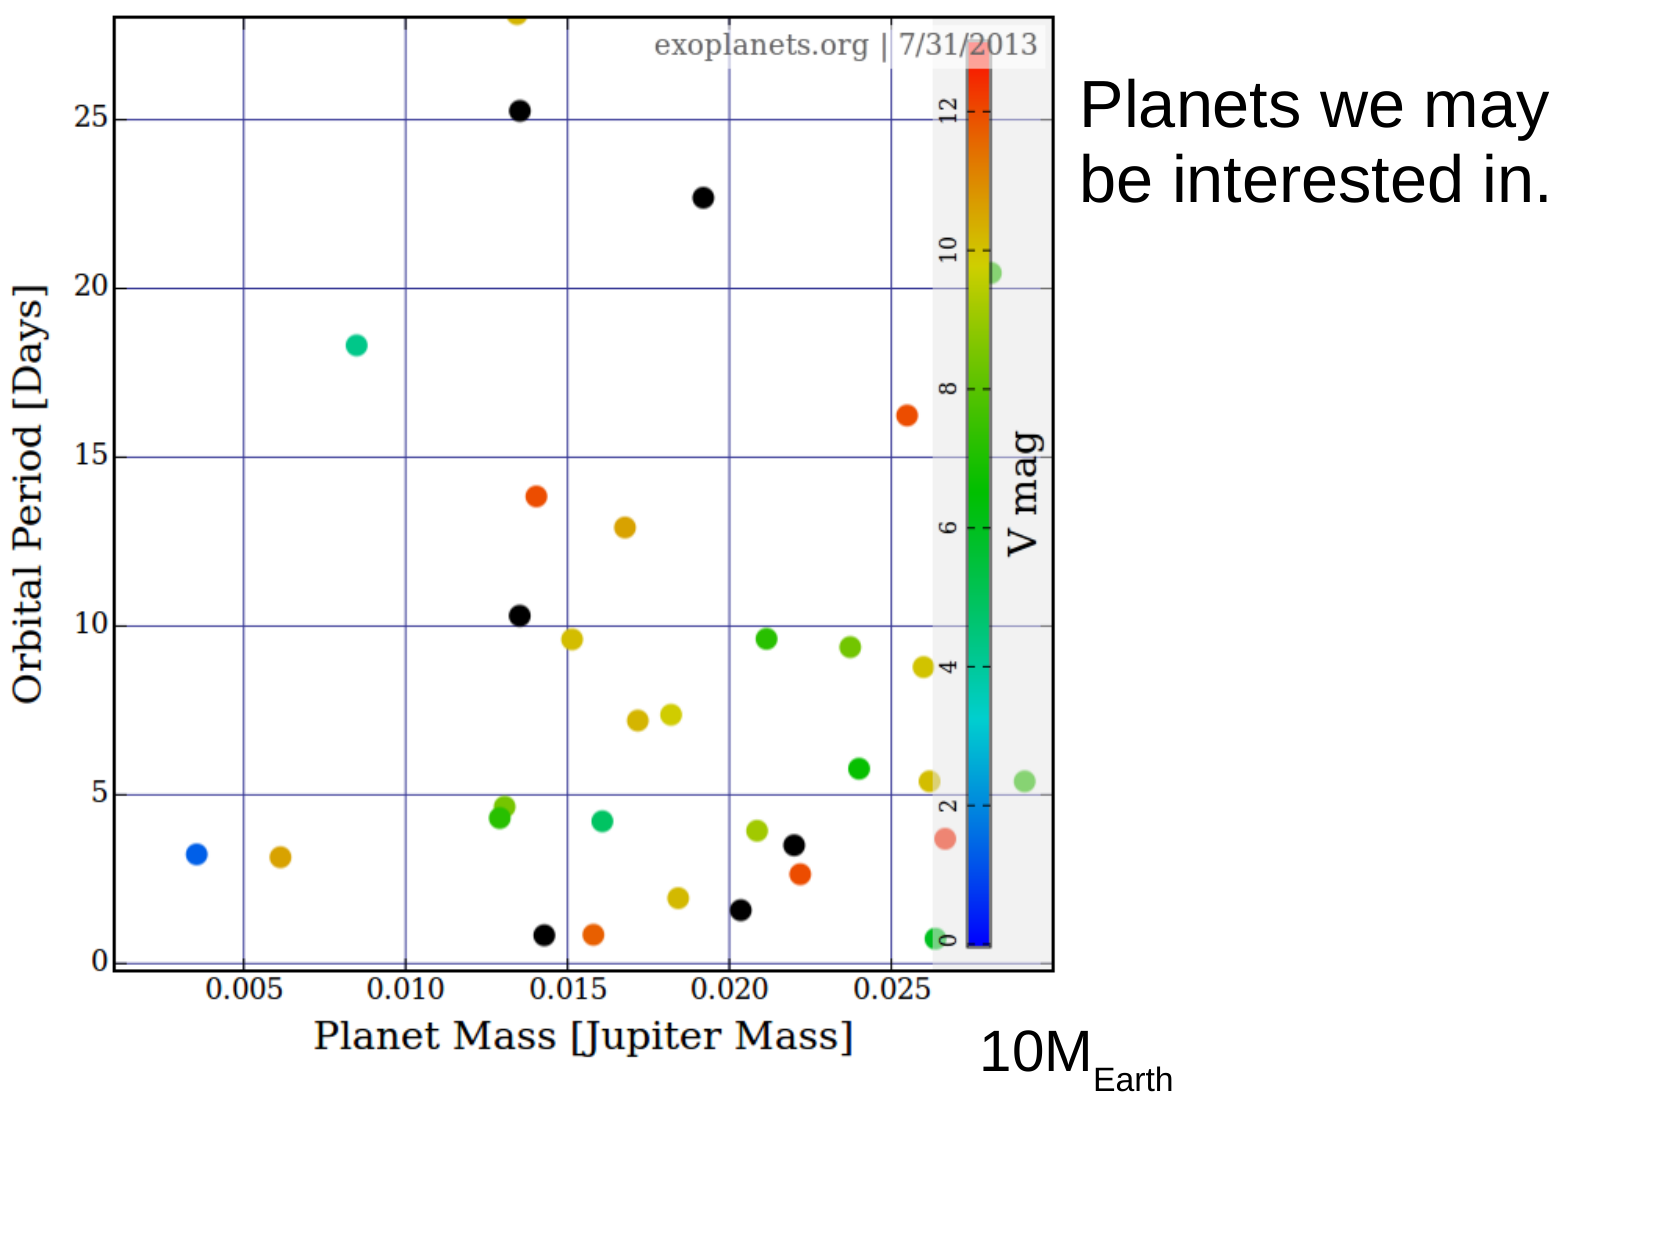

Planets we may be interested in.
10MEarth